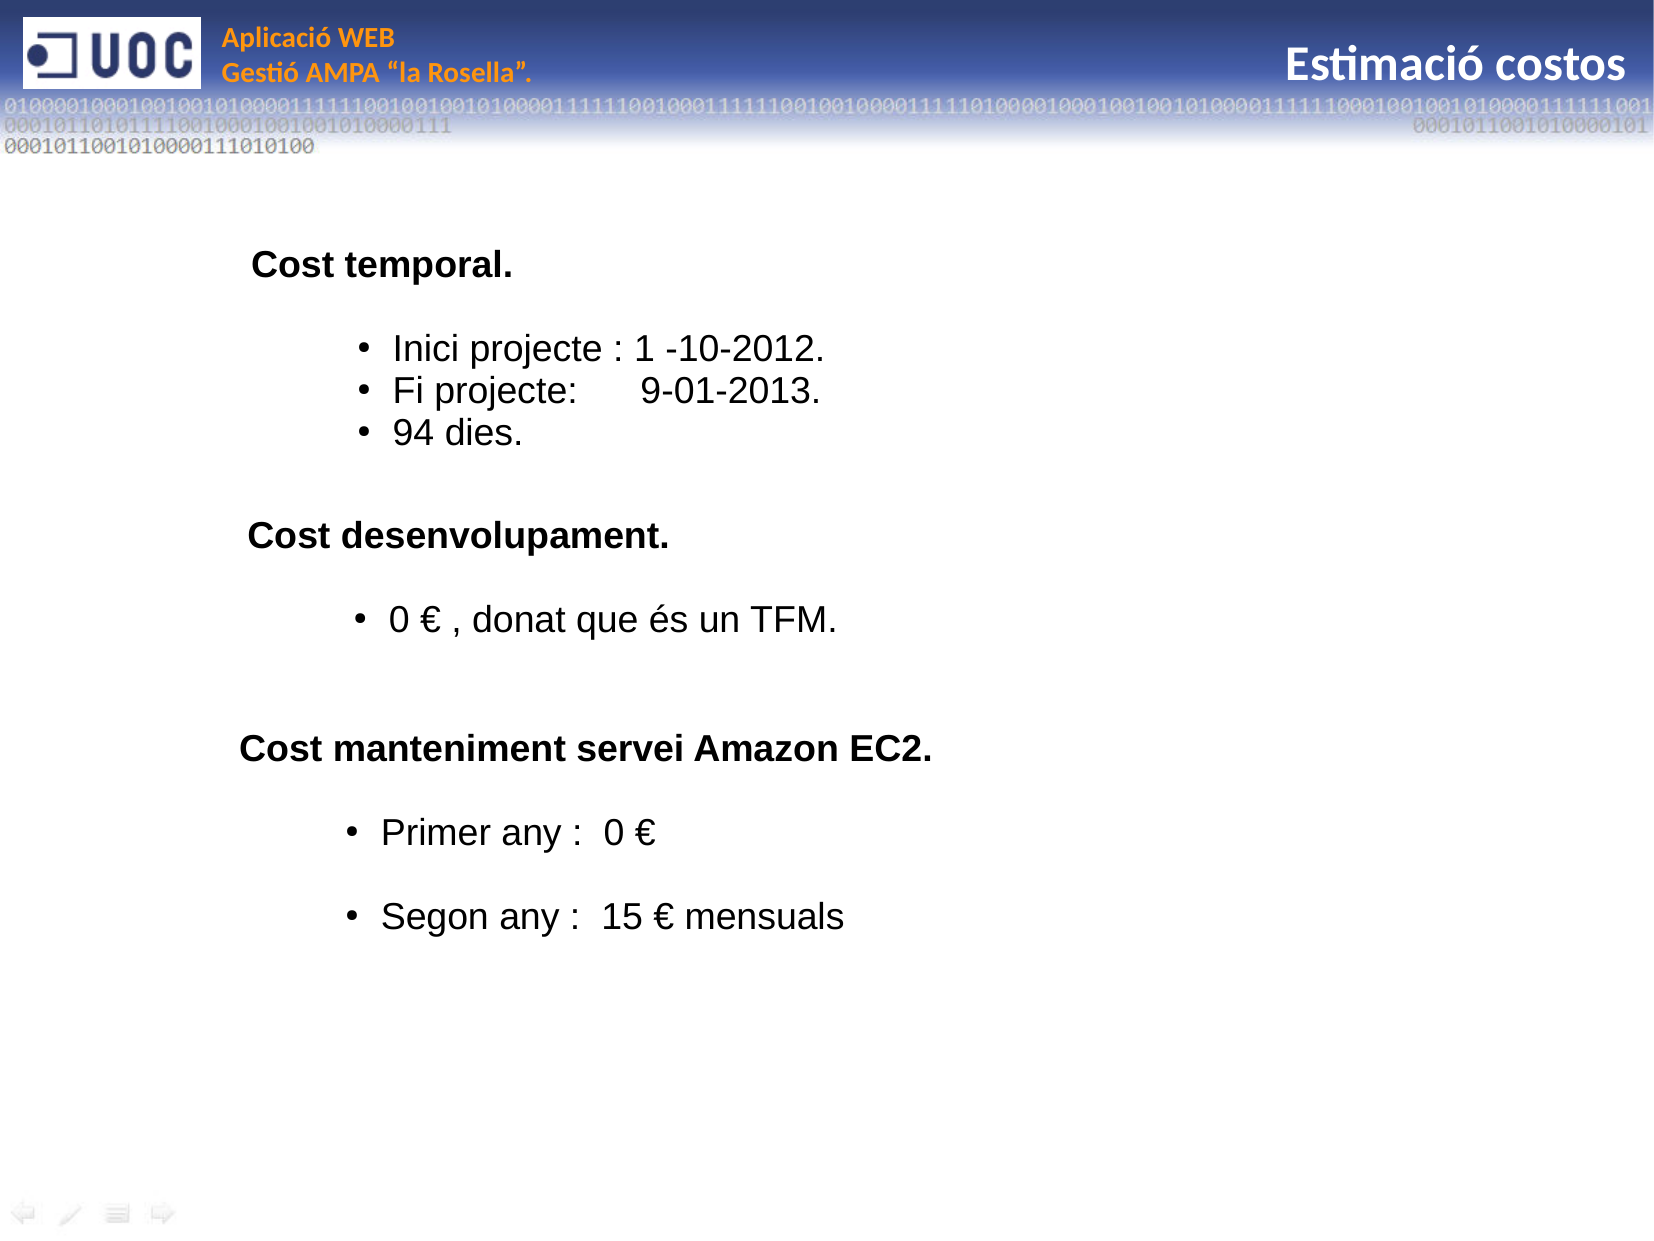

Aplicació WEB
Gestió AMPA “la Rosella”.
Estimació costos
Cost temporal.
Inici projecte : 1 -10-2012.
Fi projecte: 9-01-2013.
94 dies.
Cost desenvolupament.
0 € , donat que és un TFM.
Cost manteniment servei Amazon EC2.
Primer any : 0 €
Segon any : 15 € mensuals